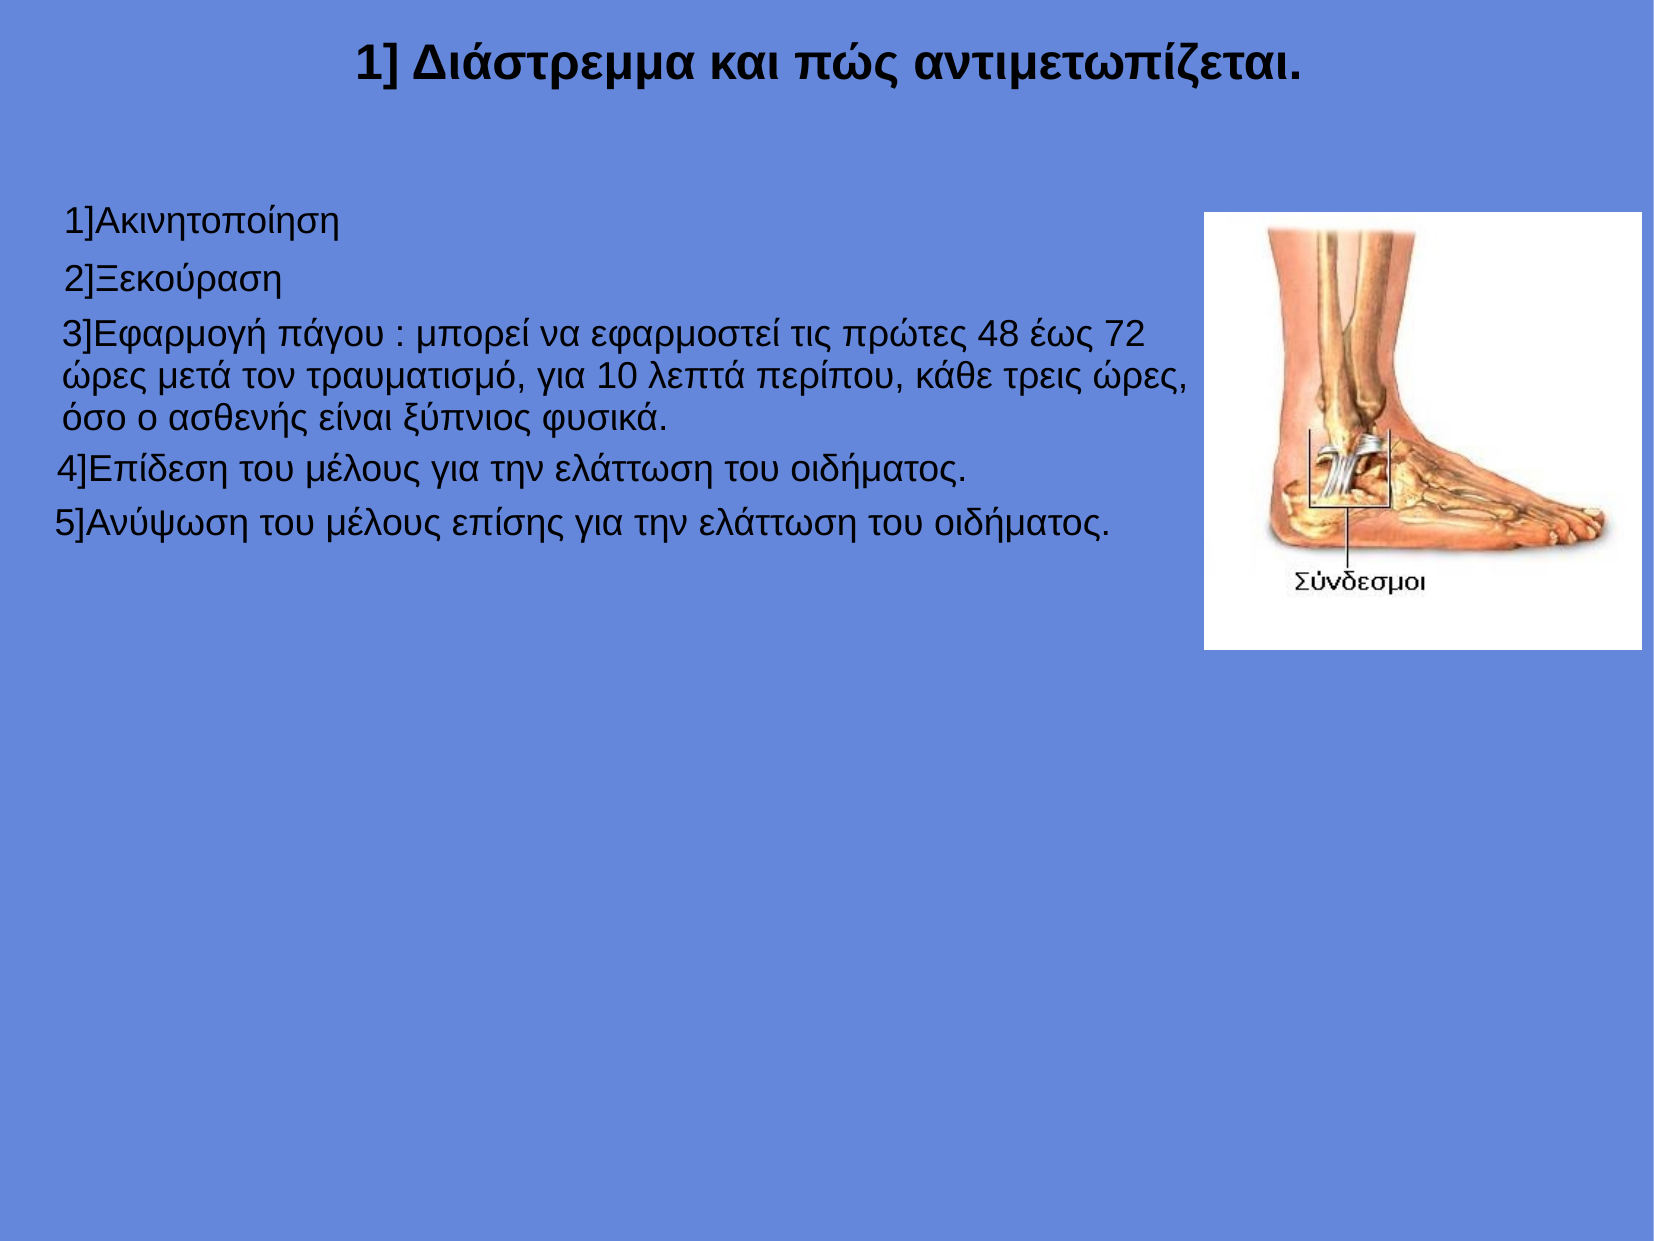

1] Διάστρεμμα και πώς αντιμετωπίζεται.
1]Ακινητοποίηση
2]Ξεκούραση
3]Εφαρμογή πάγου : μπορεί να εφαρμοστεί τις πρώτες 48 έως 72 ώρες μετά τον τραυματισμό, για 10 λεπτά περίπου, κάθε τρεις ώρες, όσο ο ασθενής είναι ξύπνιος φυσικά.
4]Επίδεση του μέλους για την ελάττωση του οιδήματος.
5]Ανύψωση του μέλους επίσης για την ελάττωση του οιδήματος.